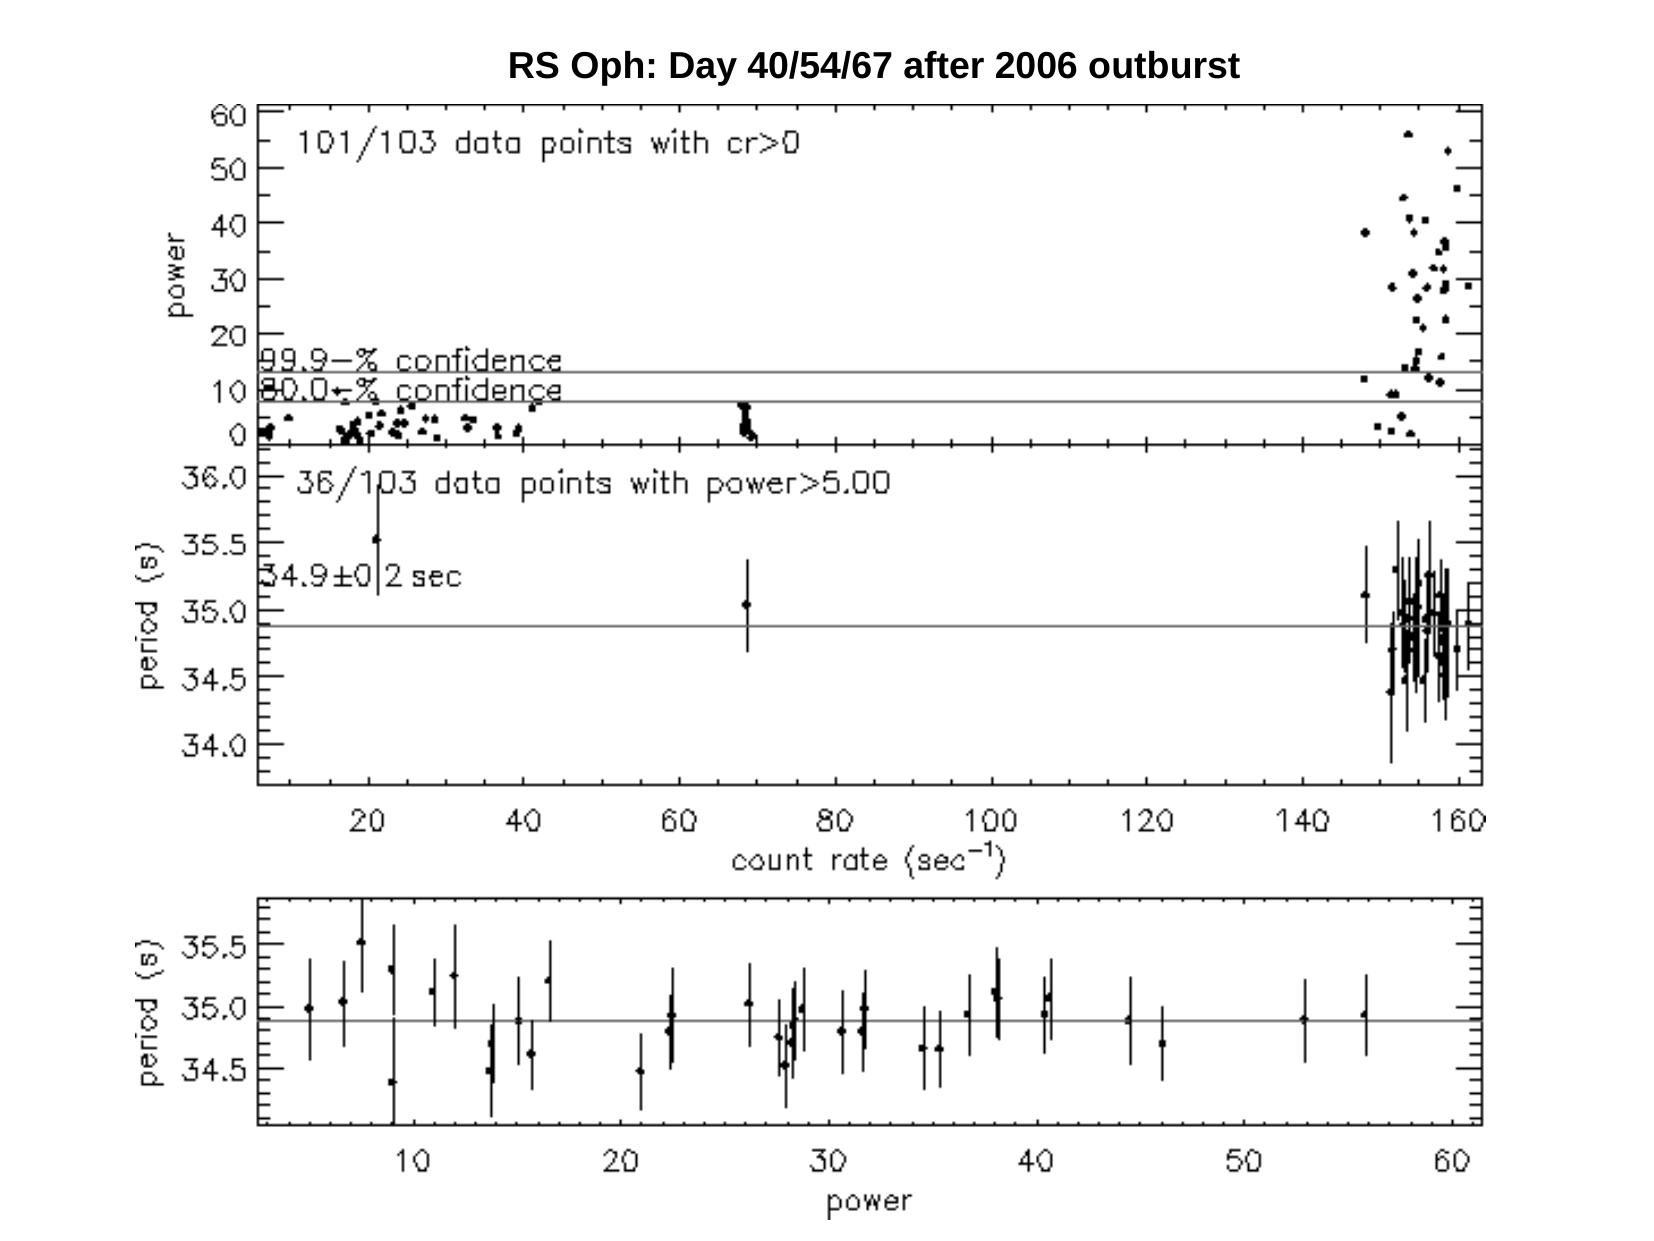

RS Oph: Day 40/54/67 after 2006 outburst